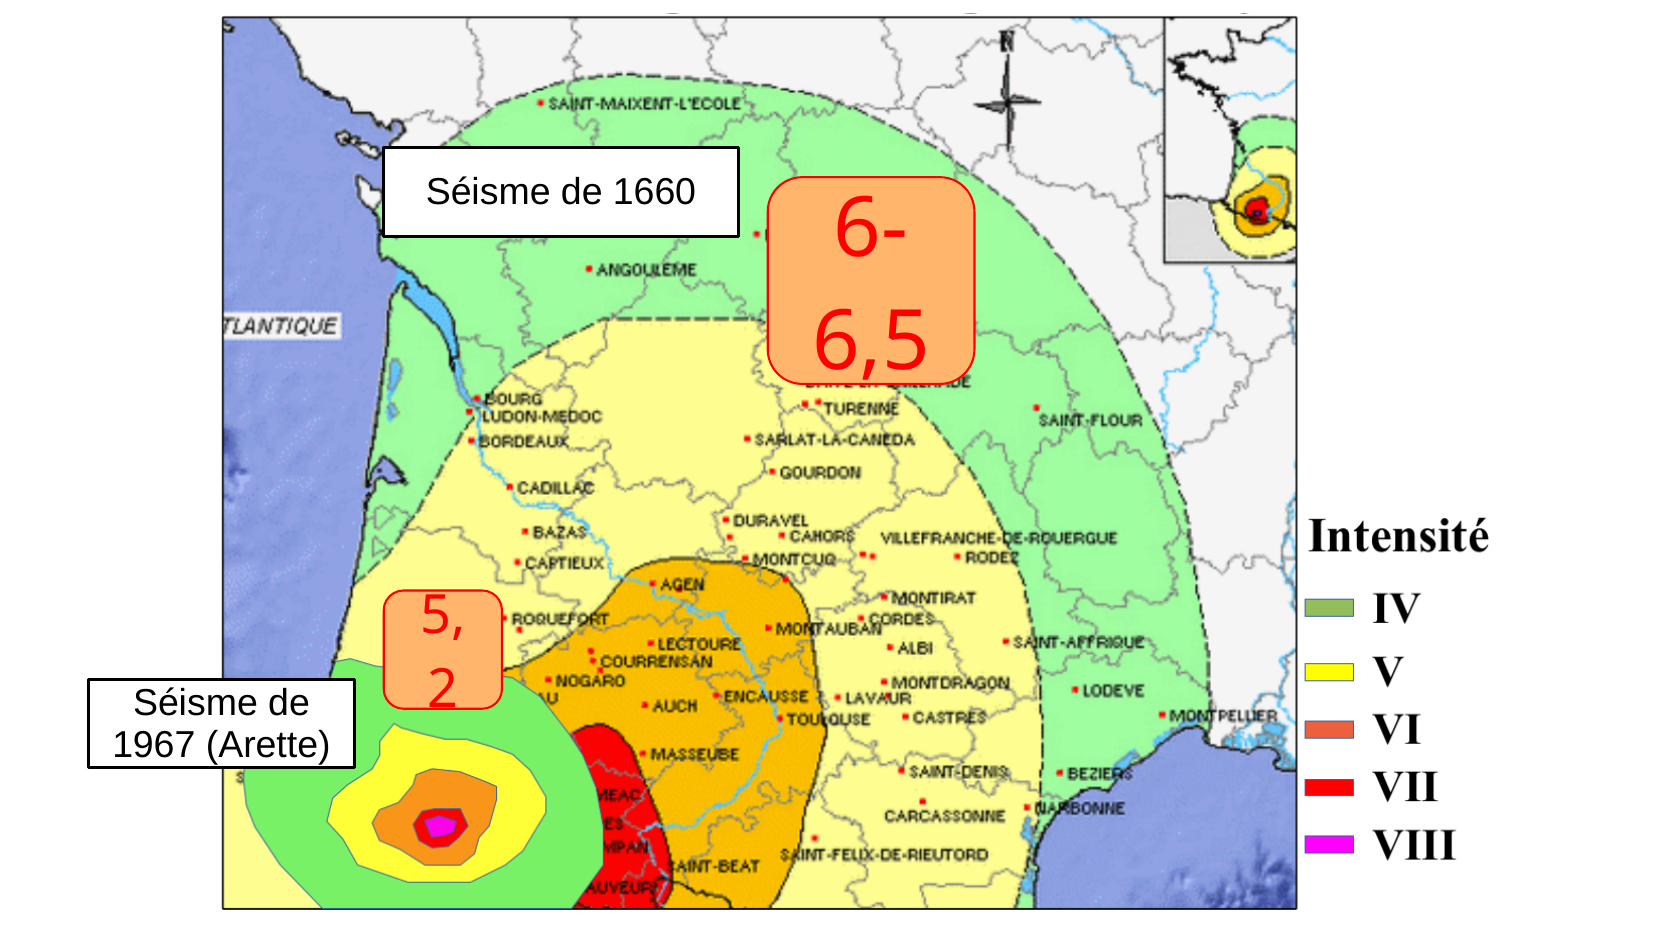

Séisme de 1660
6-6,5
5,2
Séisme de 1967 (Arette)